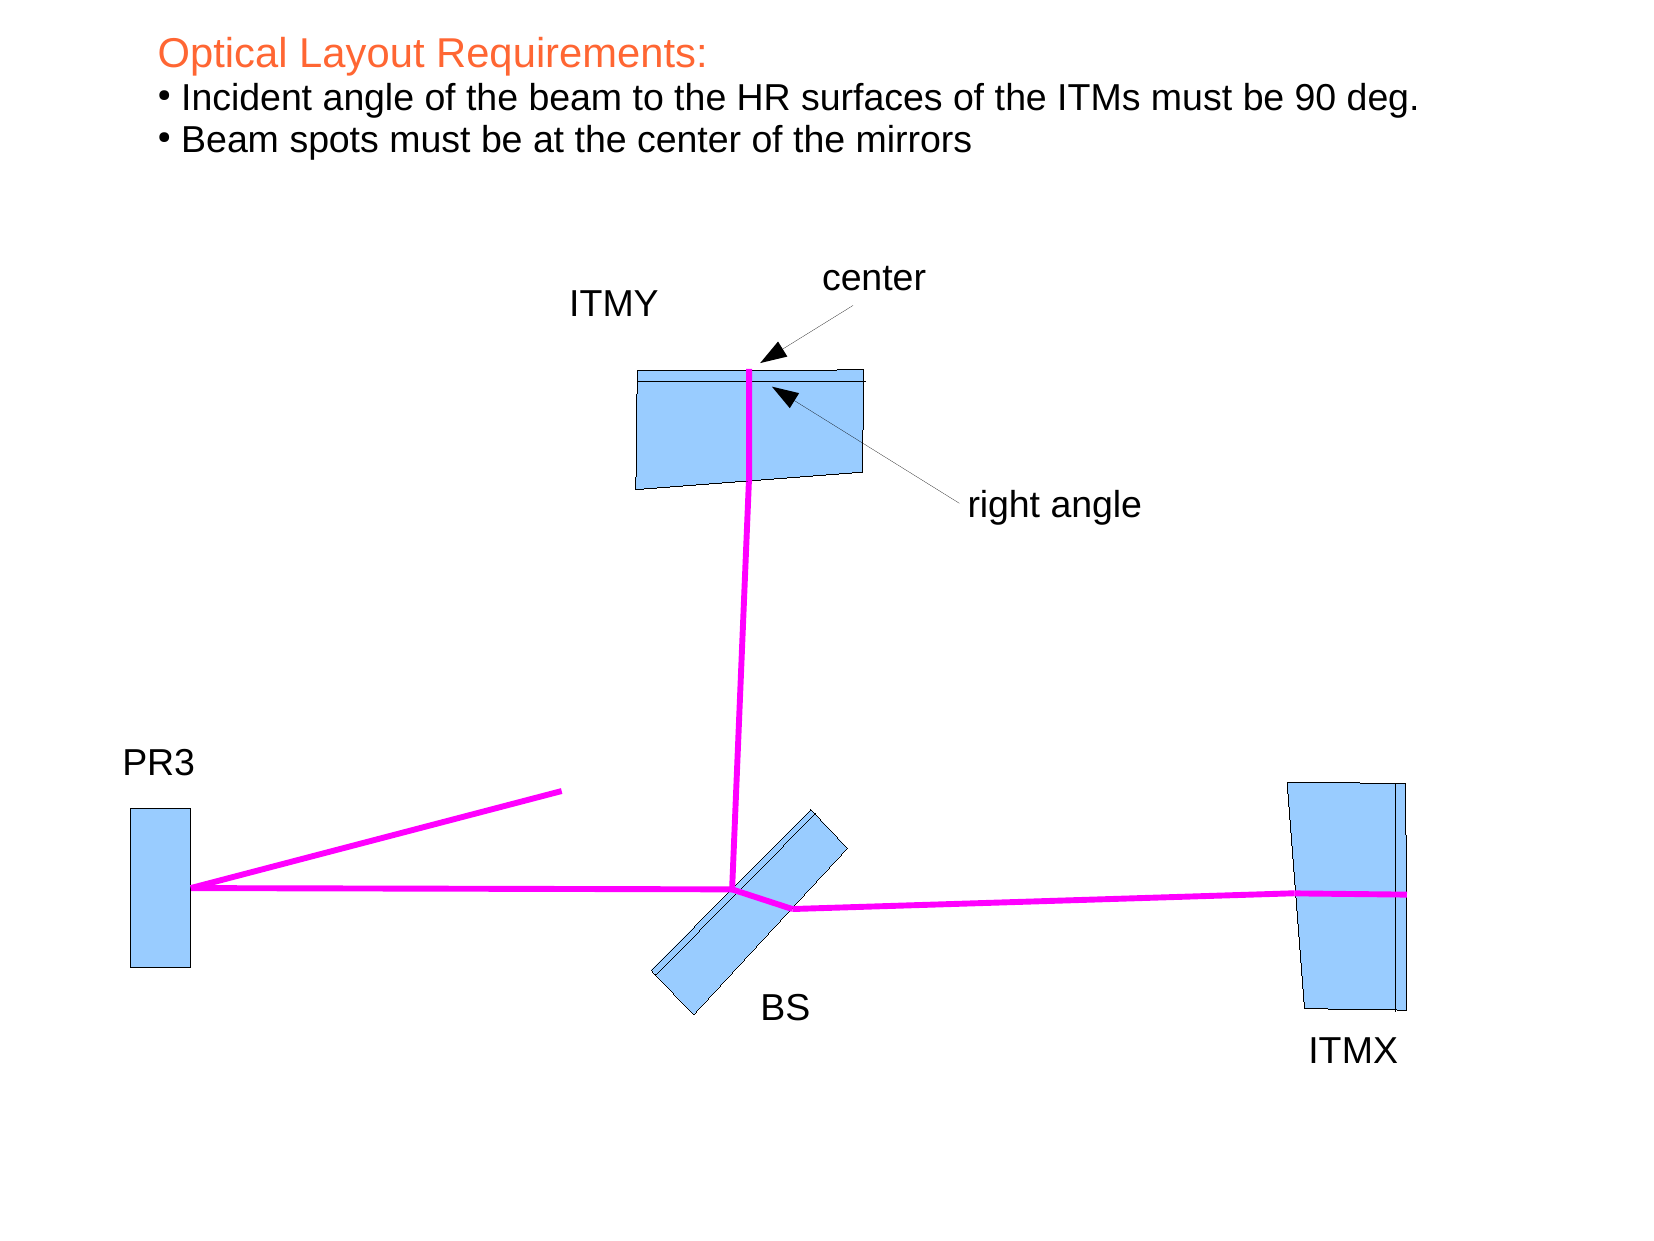

Optical Layout Requirements:
 Incident angle of the beam to the HR surfaces of the ITMs must be 90 deg.
 Beam spots must be at the center of the mirrors
center
ITMY
right angle
PR3
BS
ITMX